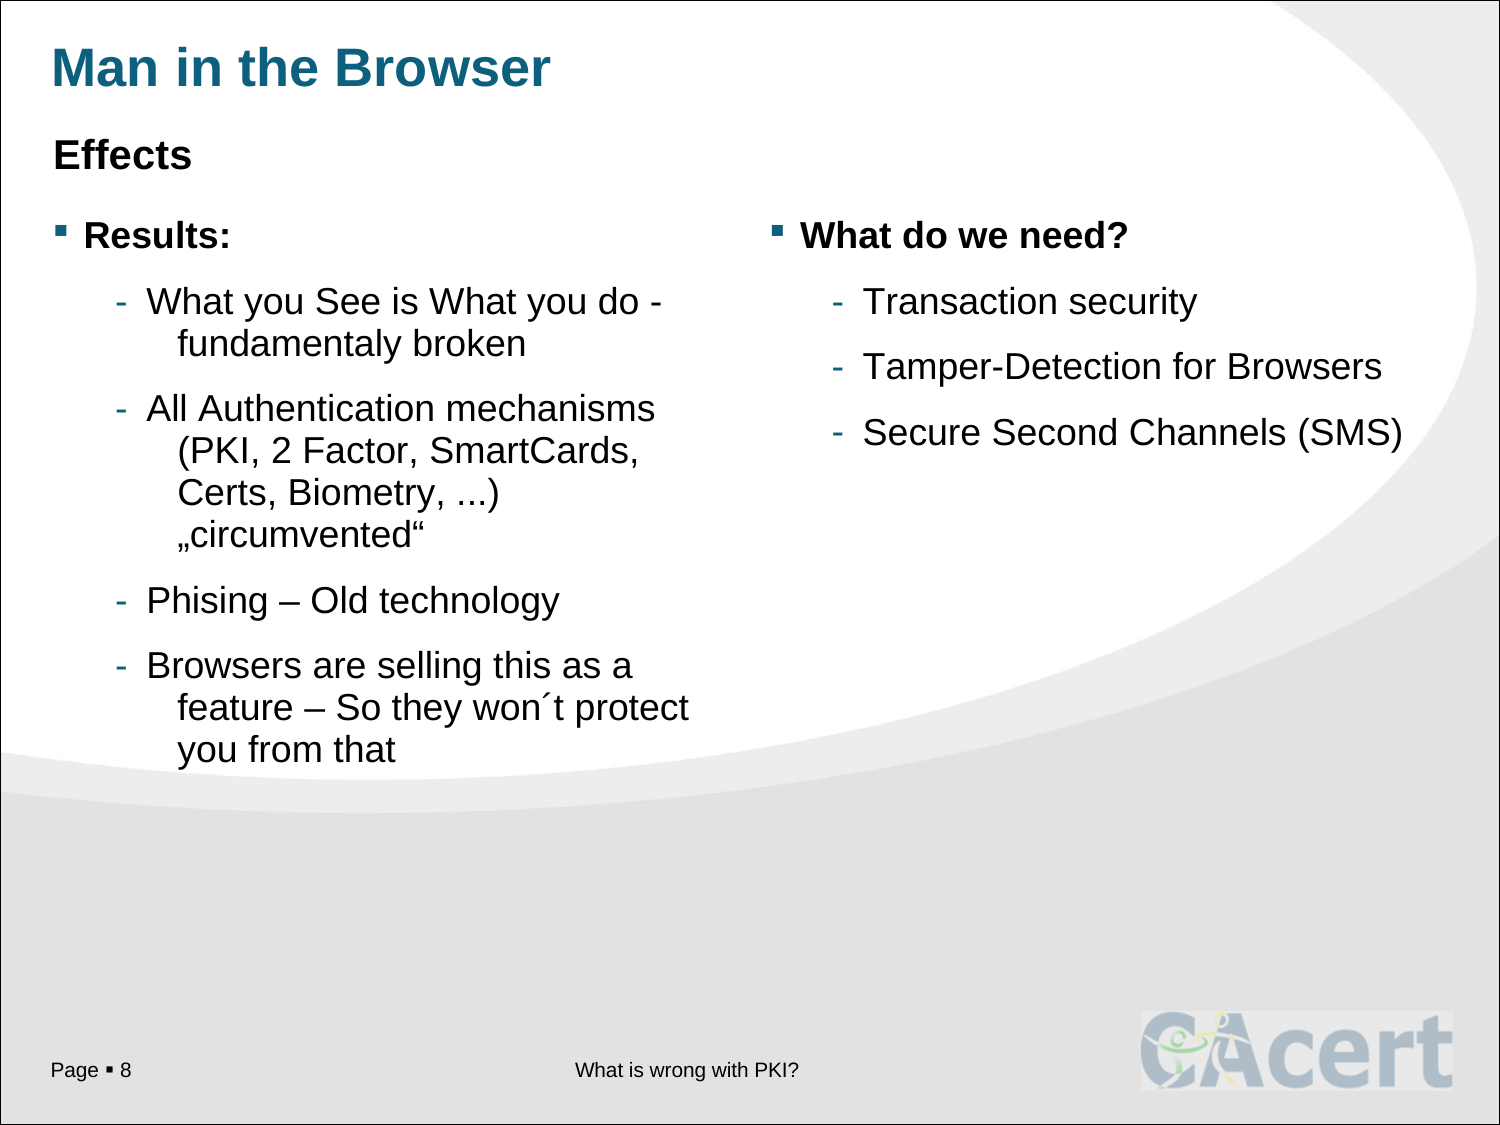

# Man in the Browser
Effects
Results:
What you See is What you do - fundamentaly broken
All Authentication mechanisms (PKI, 2 Factor, SmartCards, Certs, Biometry, ...) „circumvented“
Phising – Old technology
Browsers are selling this as a feature – So they won´t protect you from that
What do we need?
Transaction security
Tamper-Detection for Browsers
Secure Second Channels (SMS)
What is wrong with PKI?